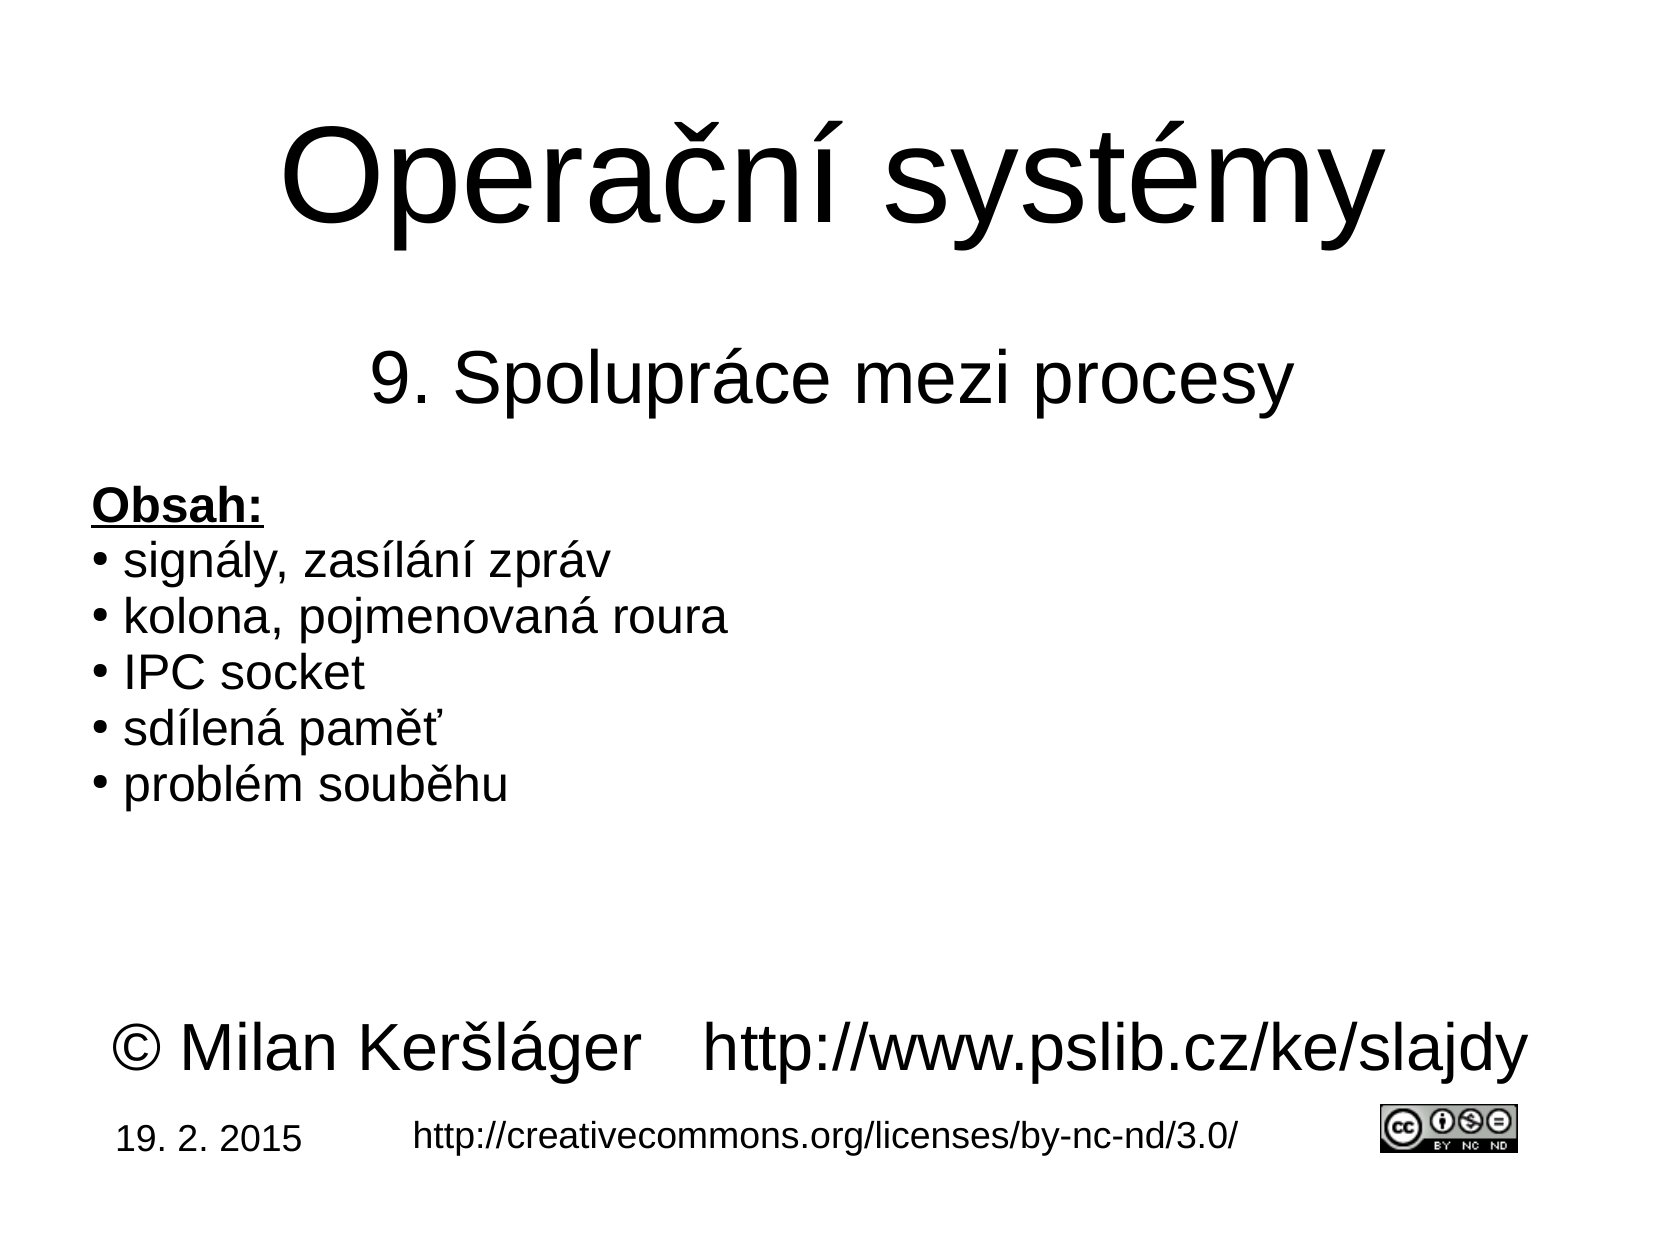

# Operační systémy 9. Spolupráce mezi procesy
Obsah:
 signály, zasílání zpráv
 kolona, pojmenovaná roura
 IPC socket
 sdílená paměť
 problém souběhu
© Milan Keršláger	http://www.pslib.cz/ke/slajdy
http://creativecommons.org/licenses/by-nc-nd/3.0/
19. 2. 2015